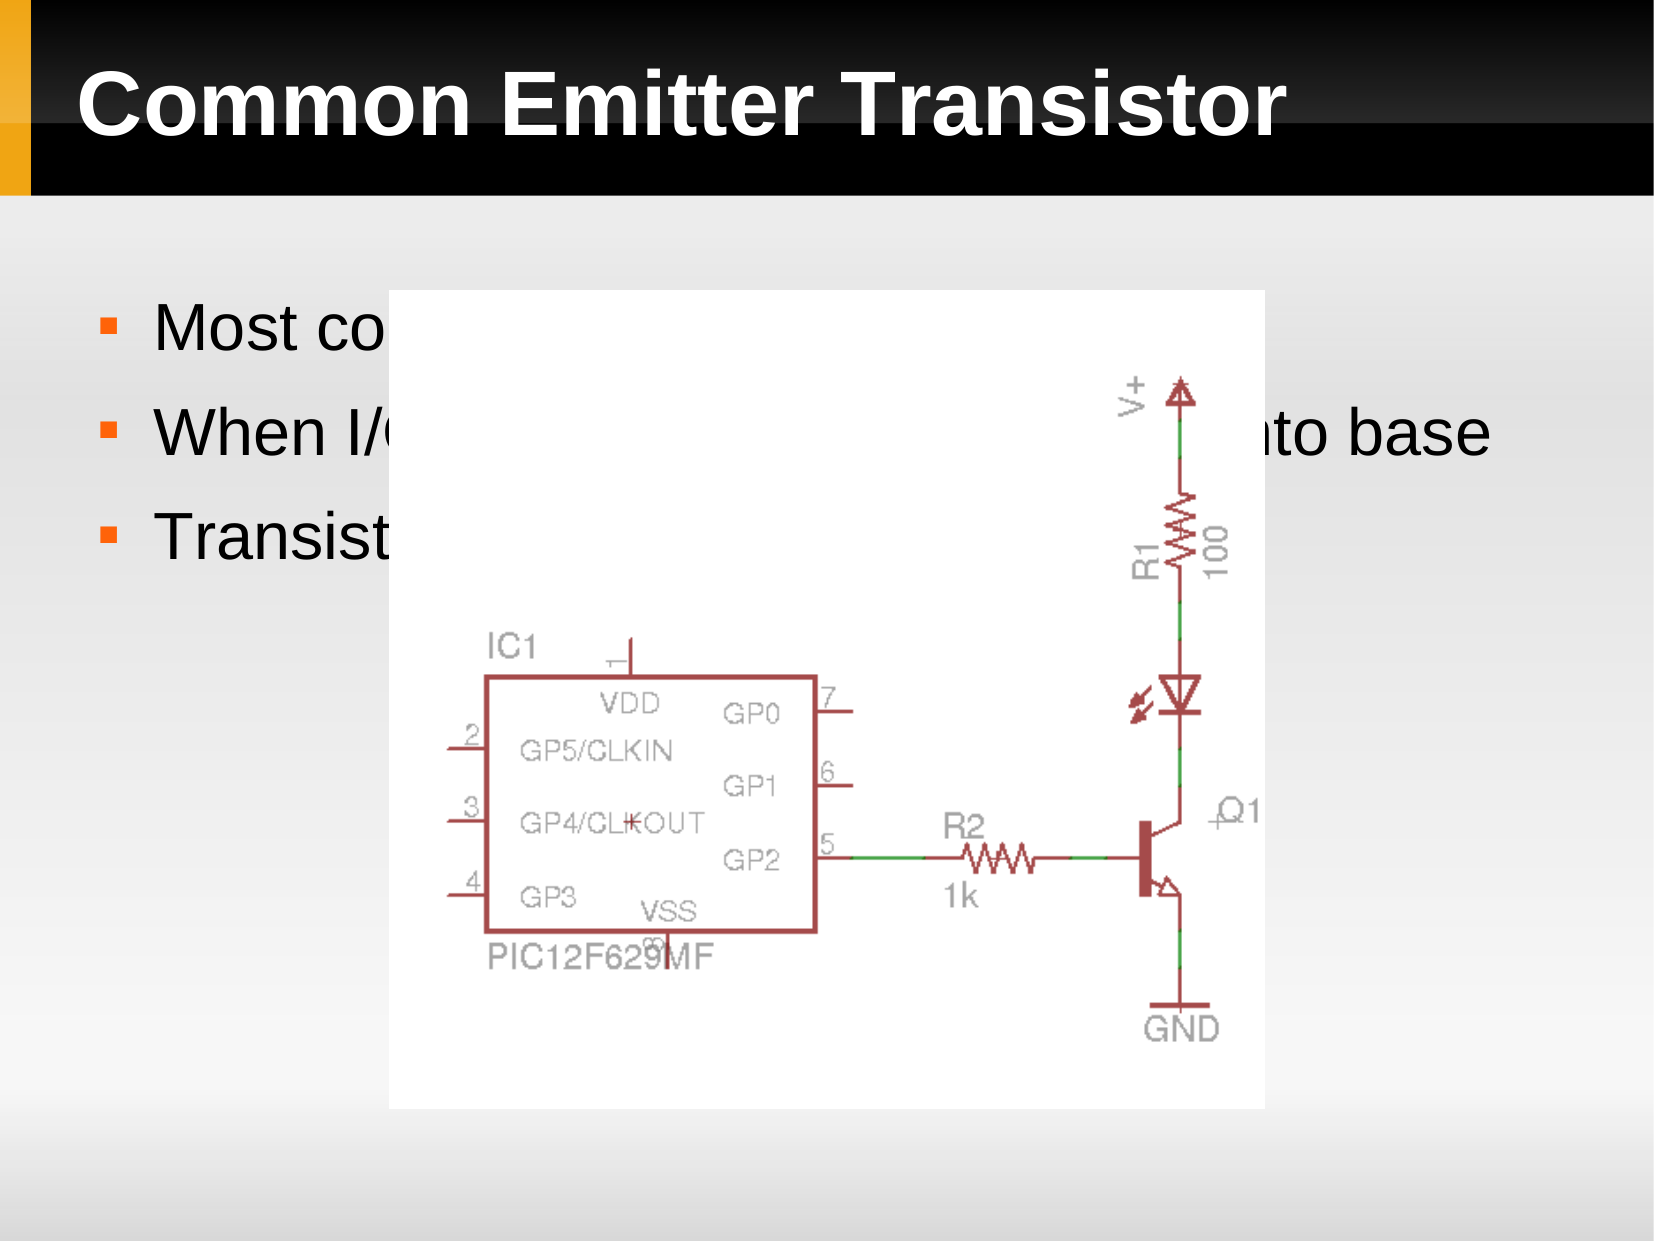

# Common Emitter Transistor
Most common configuration
When I/O raised to '1', current flows into base
Transistor turns on, lights LED